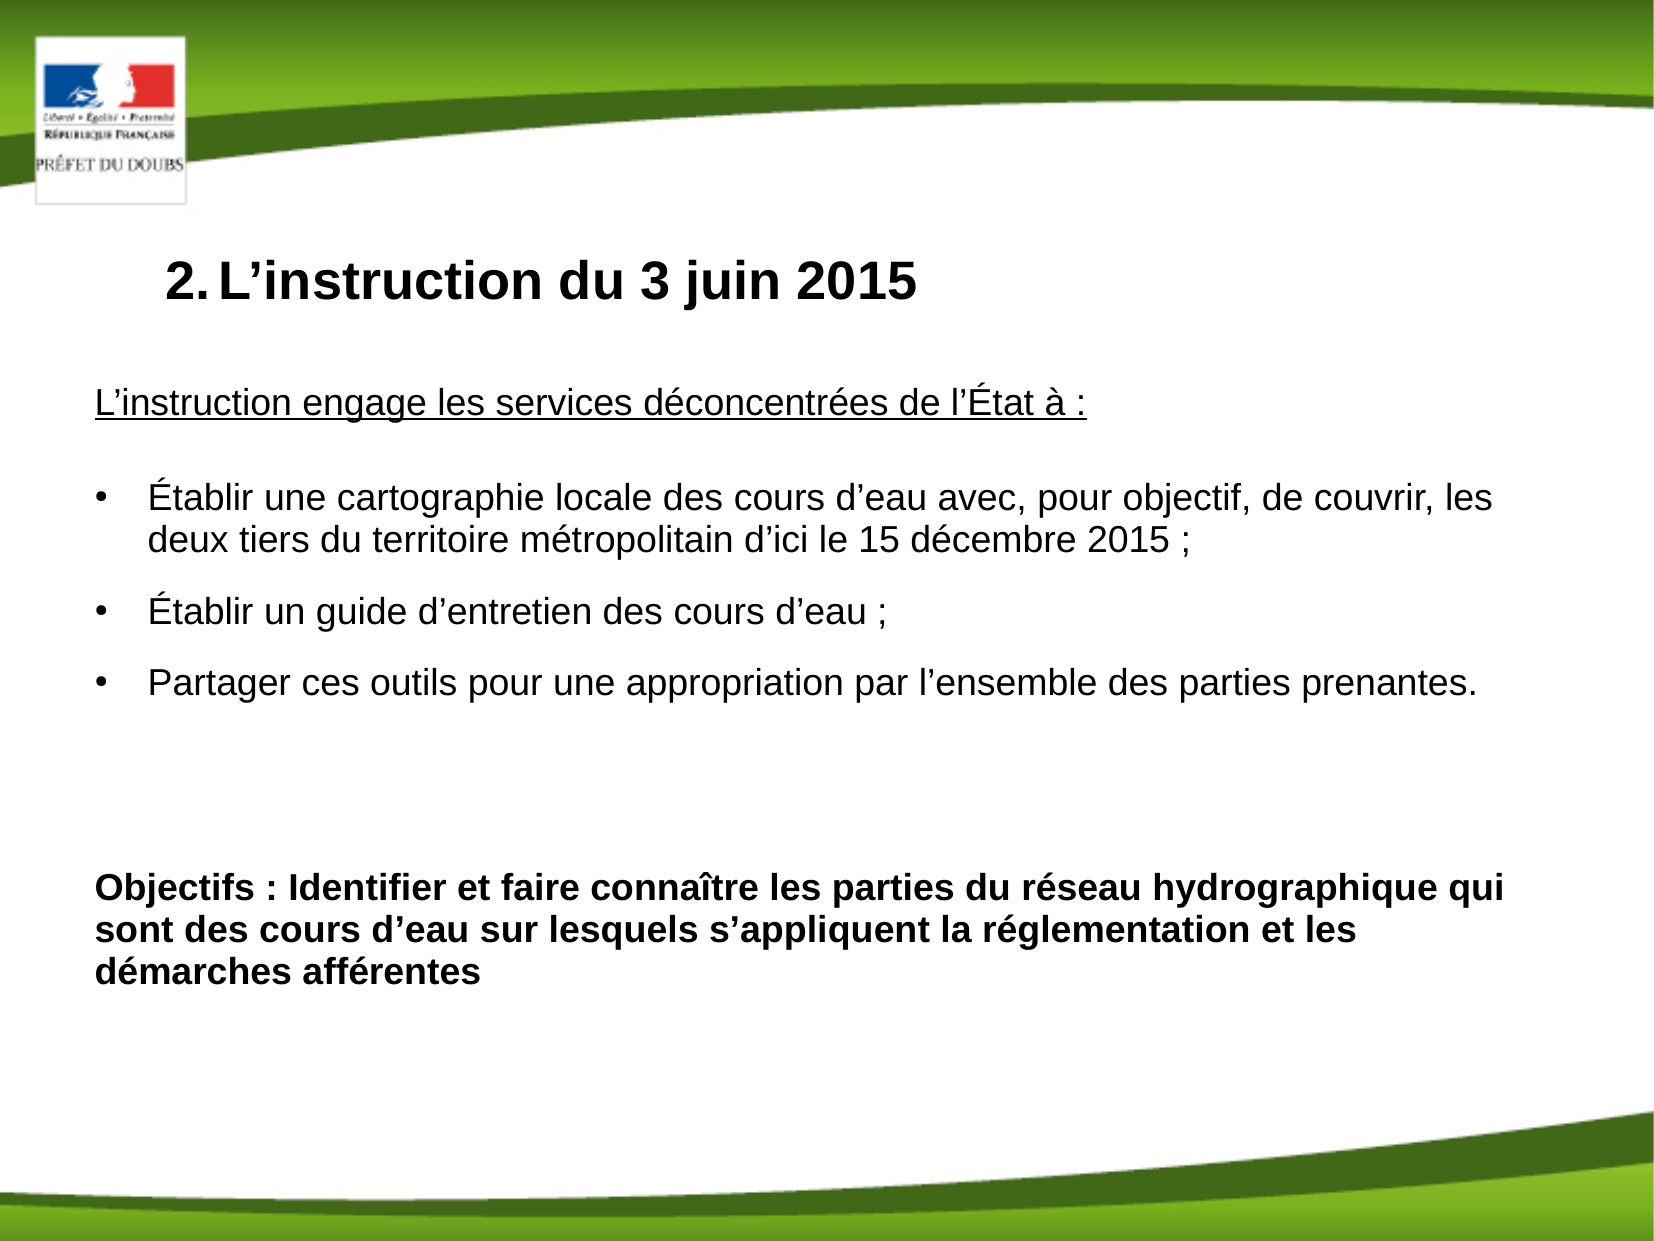

#
L’instruction du 3 juin 2015
L’instruction engage les services déconcentrées de l’État à :
Établir une cartographie locale des cours d’eau avec, pour objectif, de couvrir, les deux tiers du territoire métropolitain d’ici le 15 décembre 2015 ;
Établir un guide d’entretien des cours d’eau ;
Partager ces outils pour une appropriation par l’ensemble des parties prenantes.
Objectifs : Identifier et faire connaître les parties du réseau hydrographique qui sont des cours d’eau sur lesquels s’appliquent la réglementation et les démarches afférentes